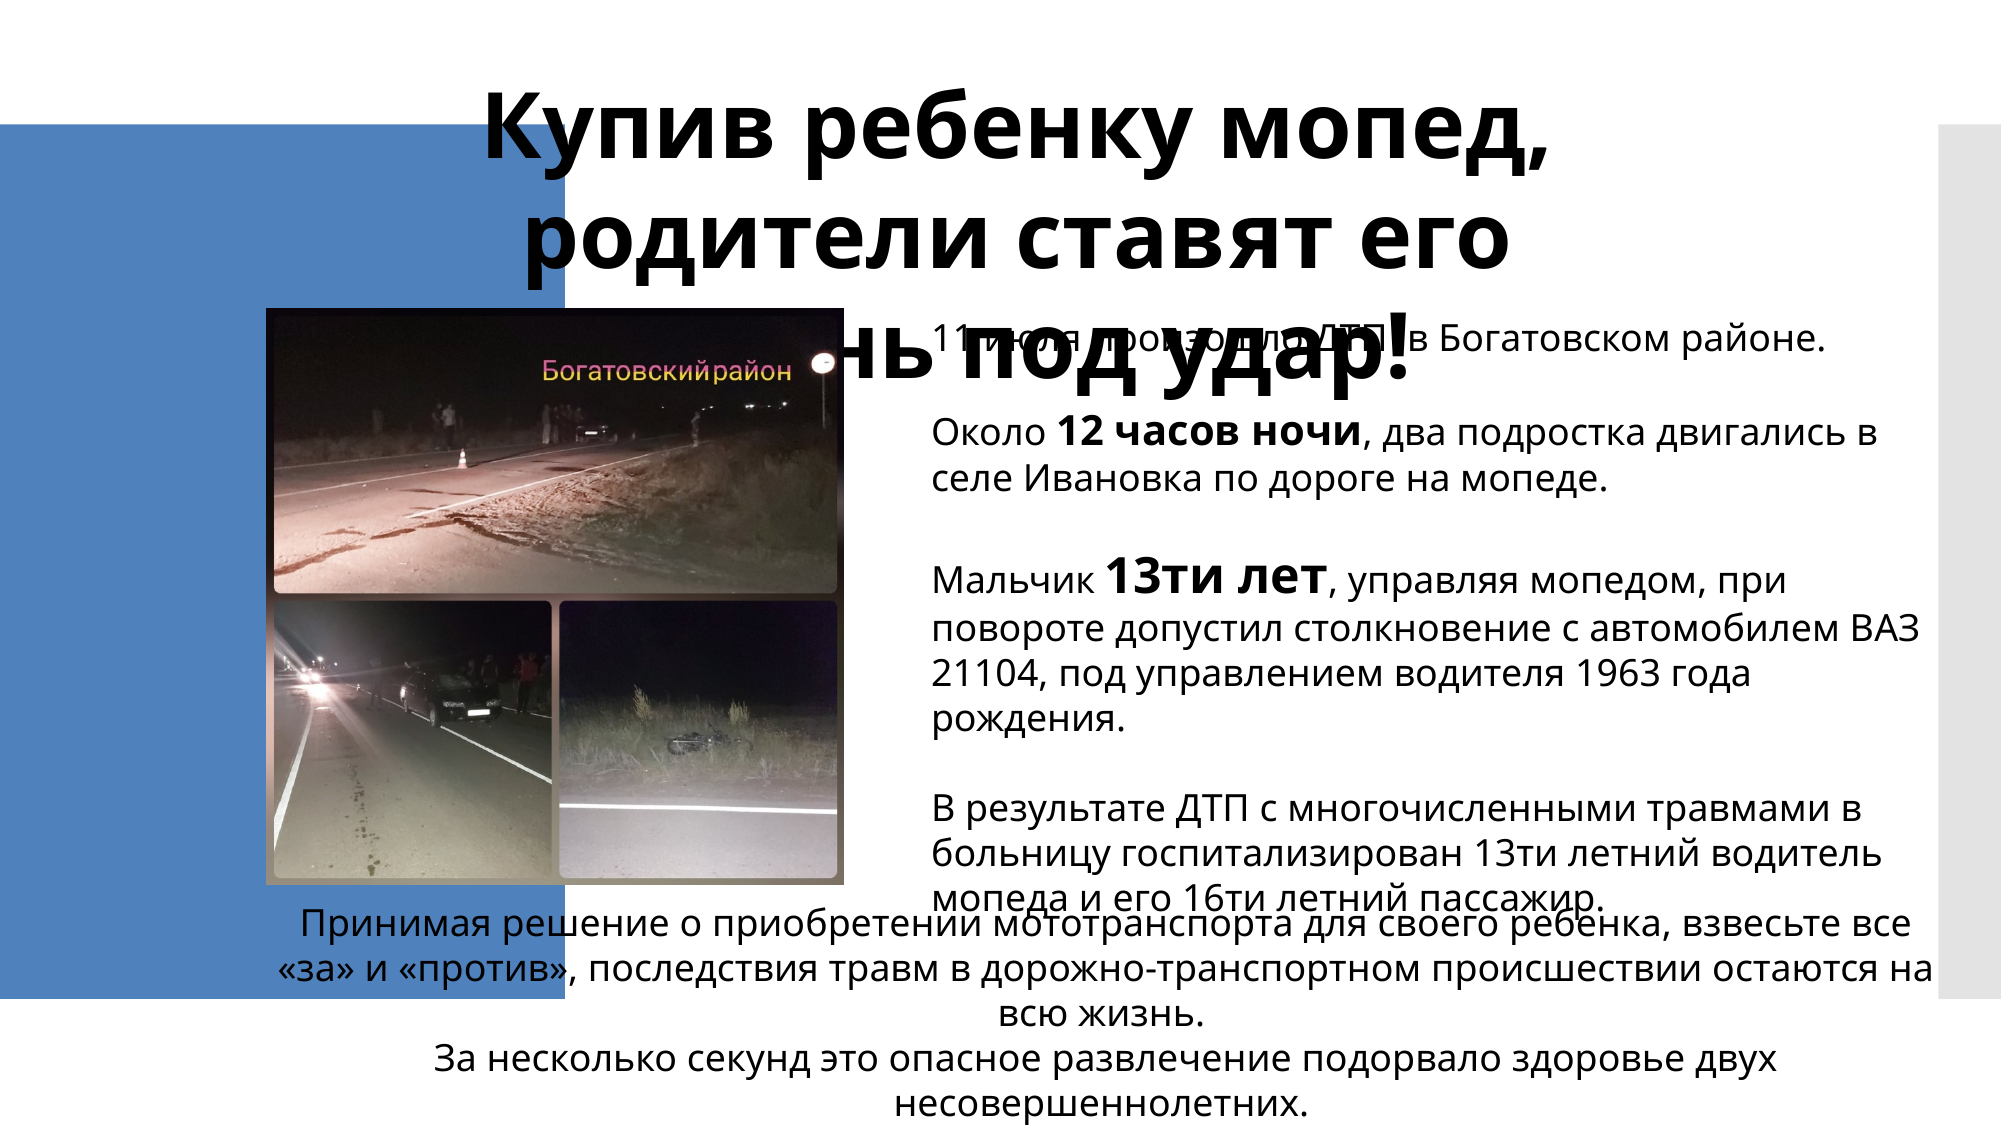

Купив ребенку мопед, родители ставят его жизнь под удар!
11 июля произошло ДТП в Богатовском районе.
Около 12 часов ночи, два подростка двигались в селе Ивановка по дороге на мопеде.
Мальчик 13ти лет, управляя мопедом, при повороте допустил столкновение с автомобилем ВАЗ 21104, под управлением водителя 1963 года рождения.
В результате ДТП с многочисленными травмами в больницу госпитализирован 13ти летний водитель мопеда и его 16ти летний пассажир.
Принимая решение о приобретении мототранспорта для своего ребенка, взвесьте все «за» и «против», последствия травм в дорожно-транспортном происшествии остаются на всю жизнь.
За несколько секунд это опасное развлечение подорвало здоровье двух несовершеннолетних.
По факту ДТП возбуждено уголовное дело.